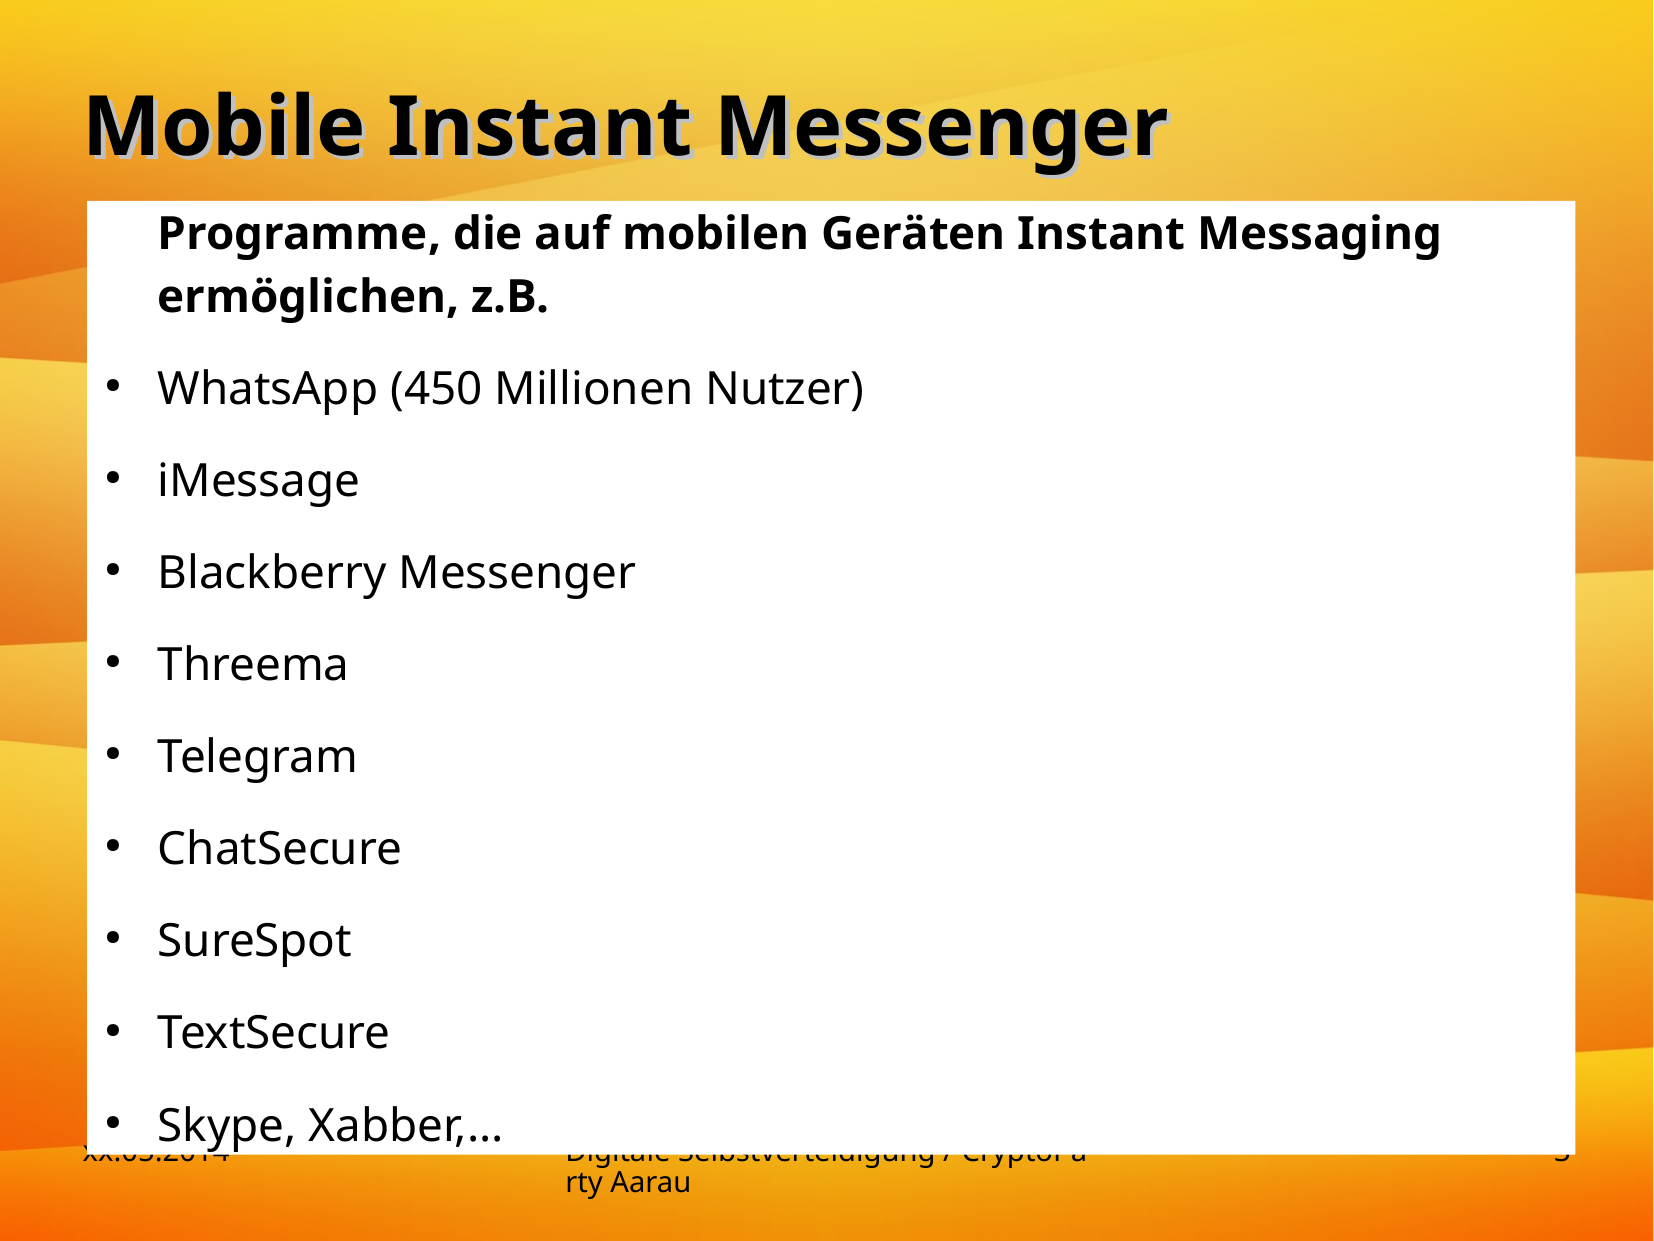

# Mobile Instant Messenger
Programme, die auf mobilen Geräten Instant Messaging ermöglichen, z.B.
WhatsApp (450 Millionen Nutzer)
iMessage
Blackberry Messenger
Threema
Telegram
ChatSecure
SureSpot
TextSecure
Skype, Xabber,...
xx.05.2014
Digitale Selbstverteidigung / CryptoParty Aarau
3